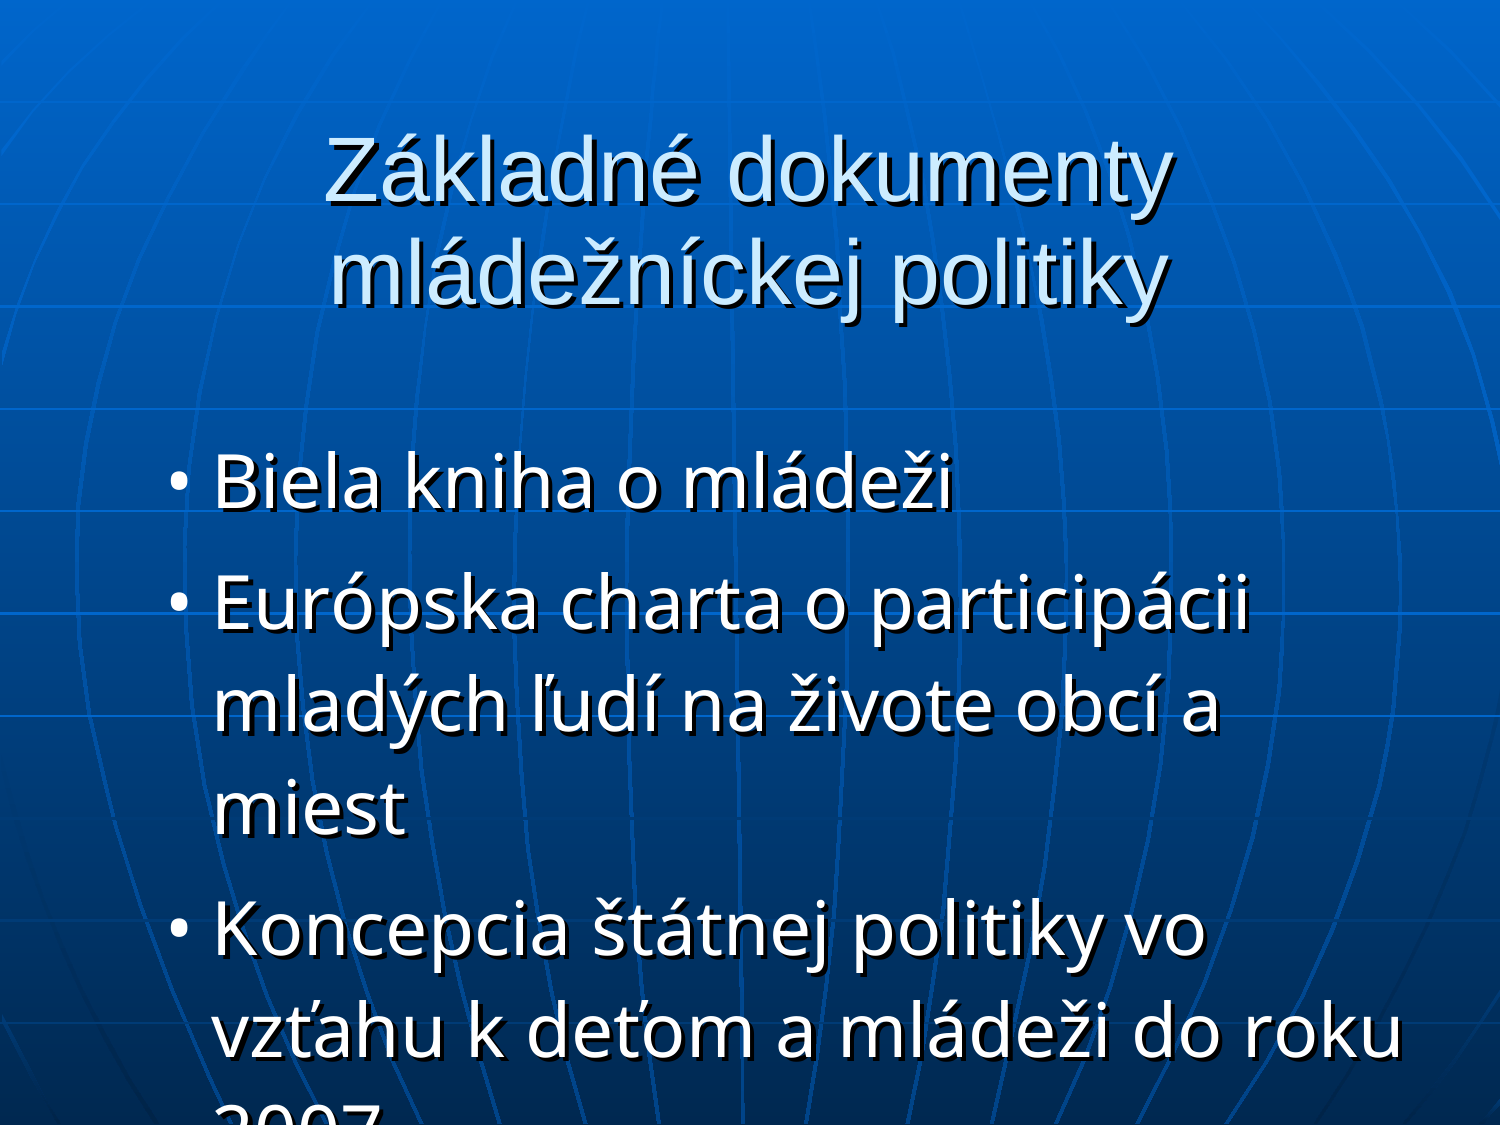

# Základné dokumenty mládežníckej politiky
Biela kniha o mládeži
Európska charta o participácii mladých ľudí na živote obcí a miest
Koncepcia štátnej politiky vo vzťahu k deťom a mládeži do roku 2007